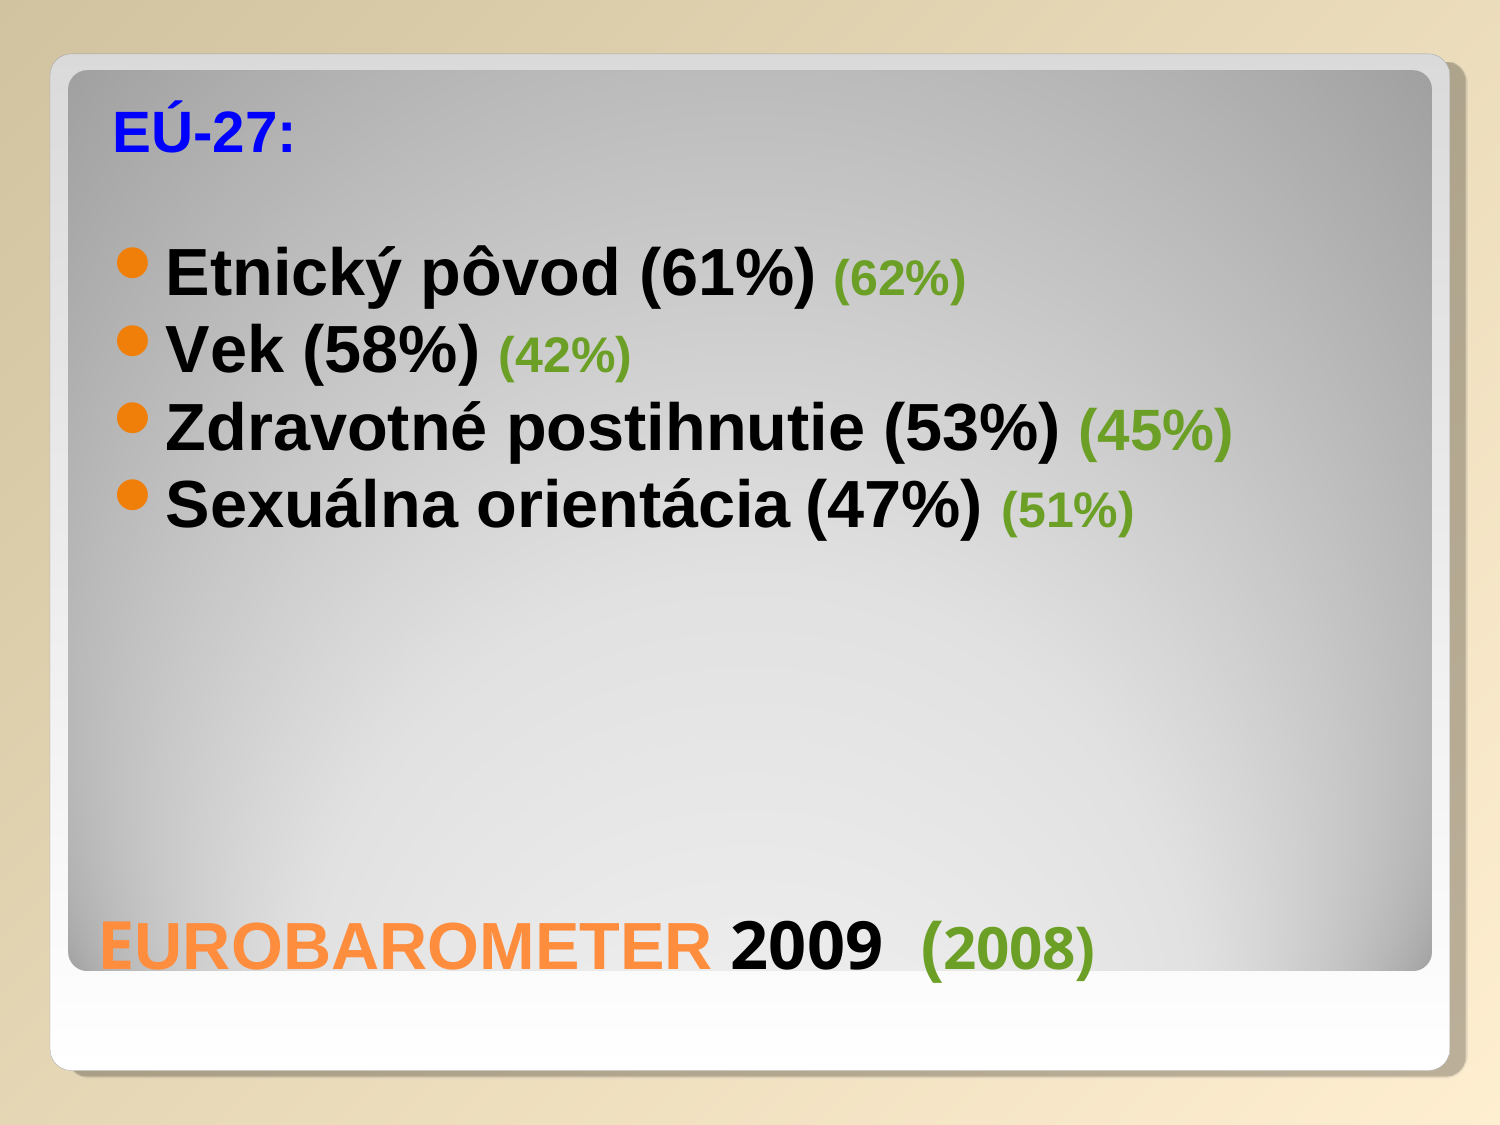

EÚ-27:
Etnický pôvod (61%) (62%)
Vek (58%) (42%)
Zdravotné postihnutie (53%) (45%)
Sexuálna orientácia (47%) (51%)
# EUROBAROMETER 2009 (2008)